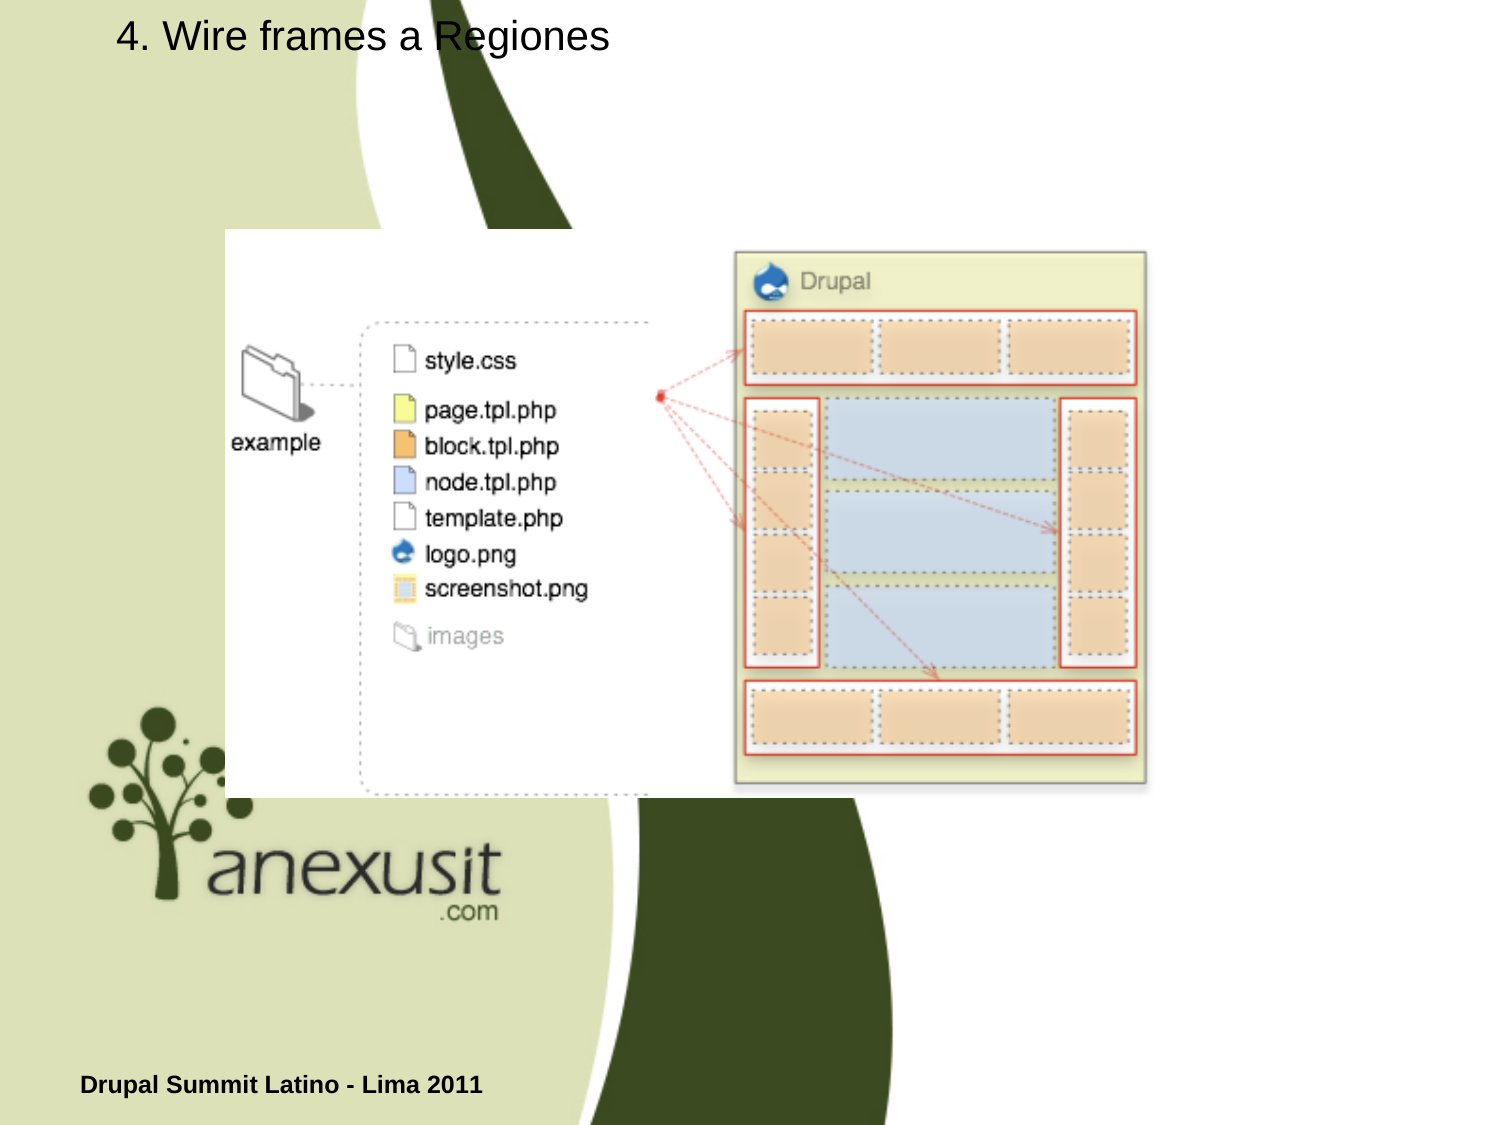

4. Wire frames a Regiones
Drupal Summit Latino - Lima 2011